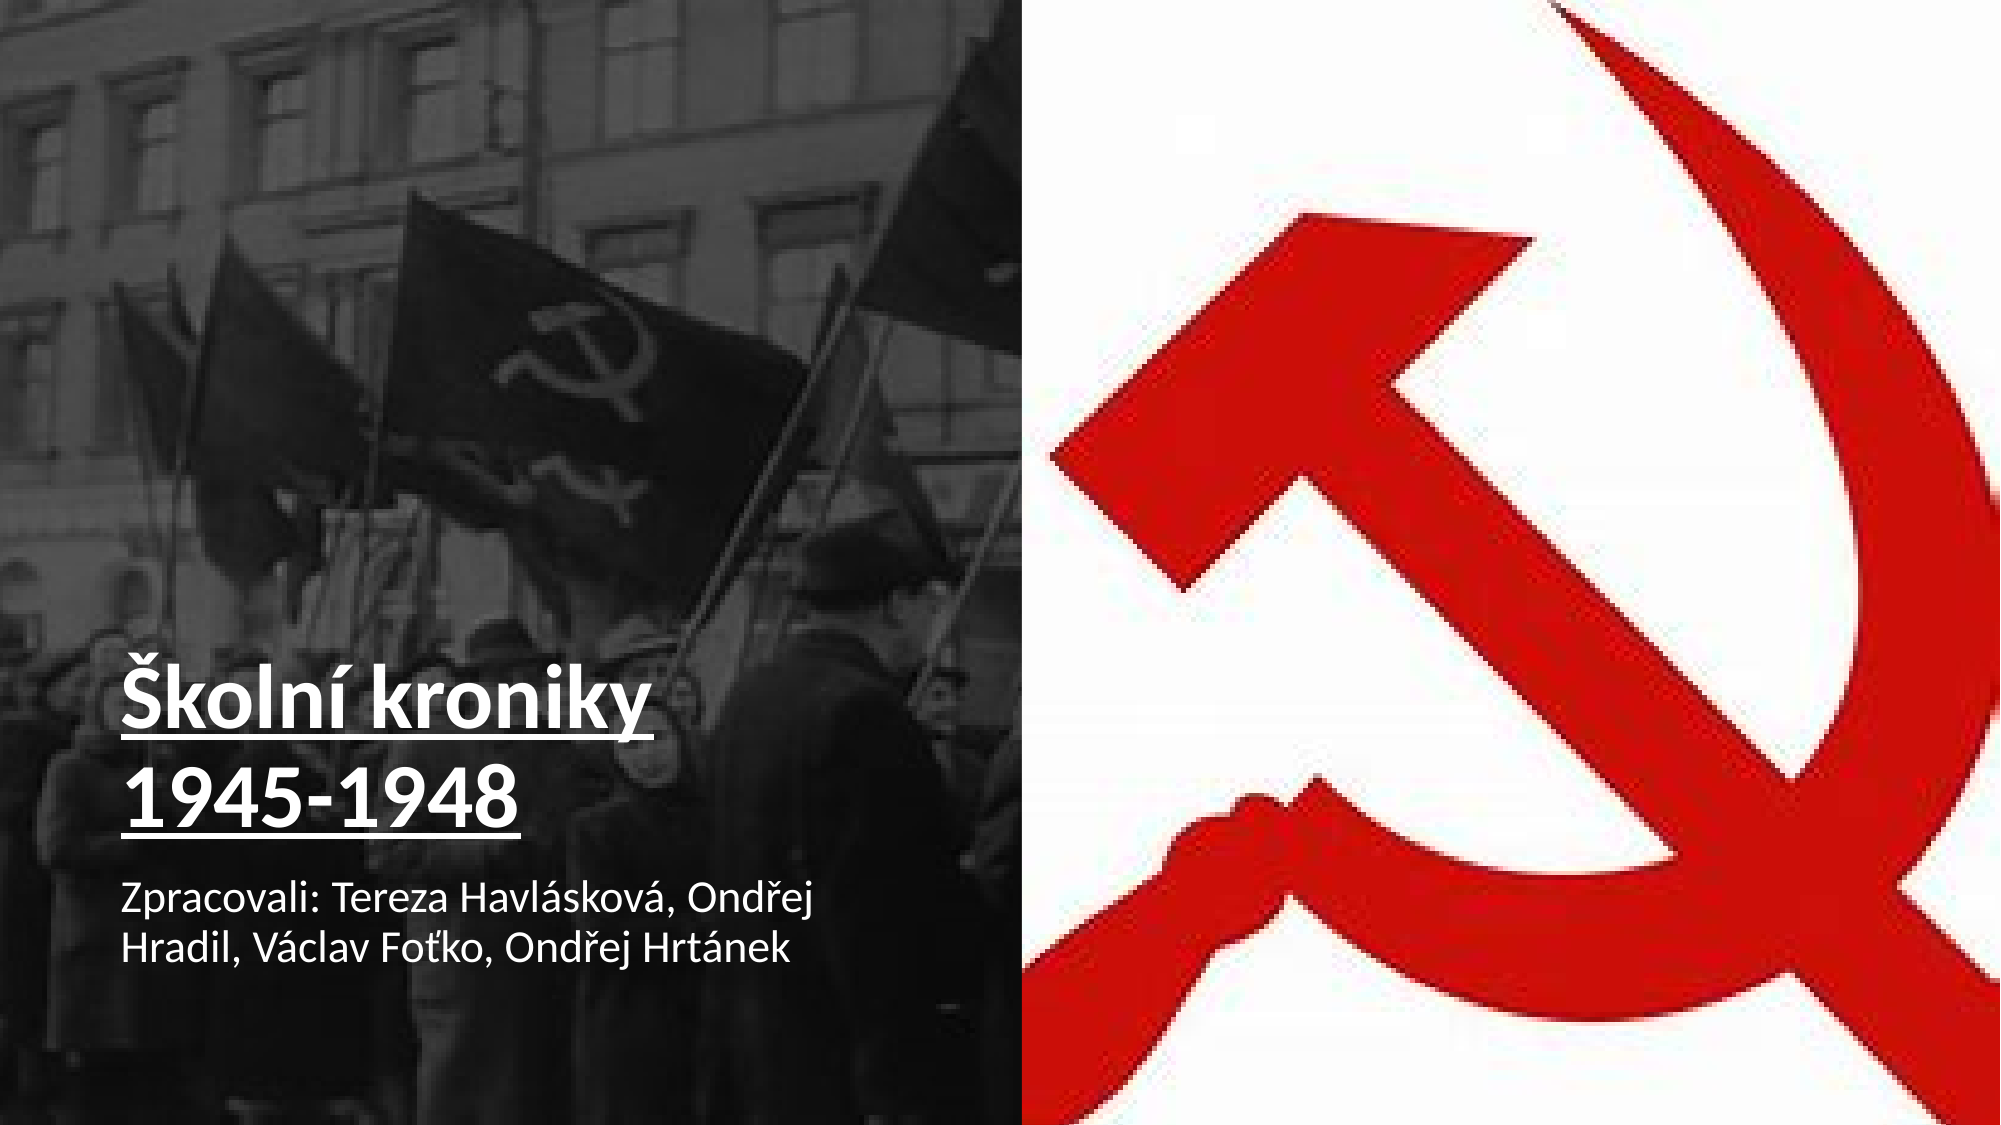

# Školní kroniky 1945-1948
Zpracovali: Tereza Havlásková, Ondřej Hradil, Václav Foťko, Ondřej Hrtánek